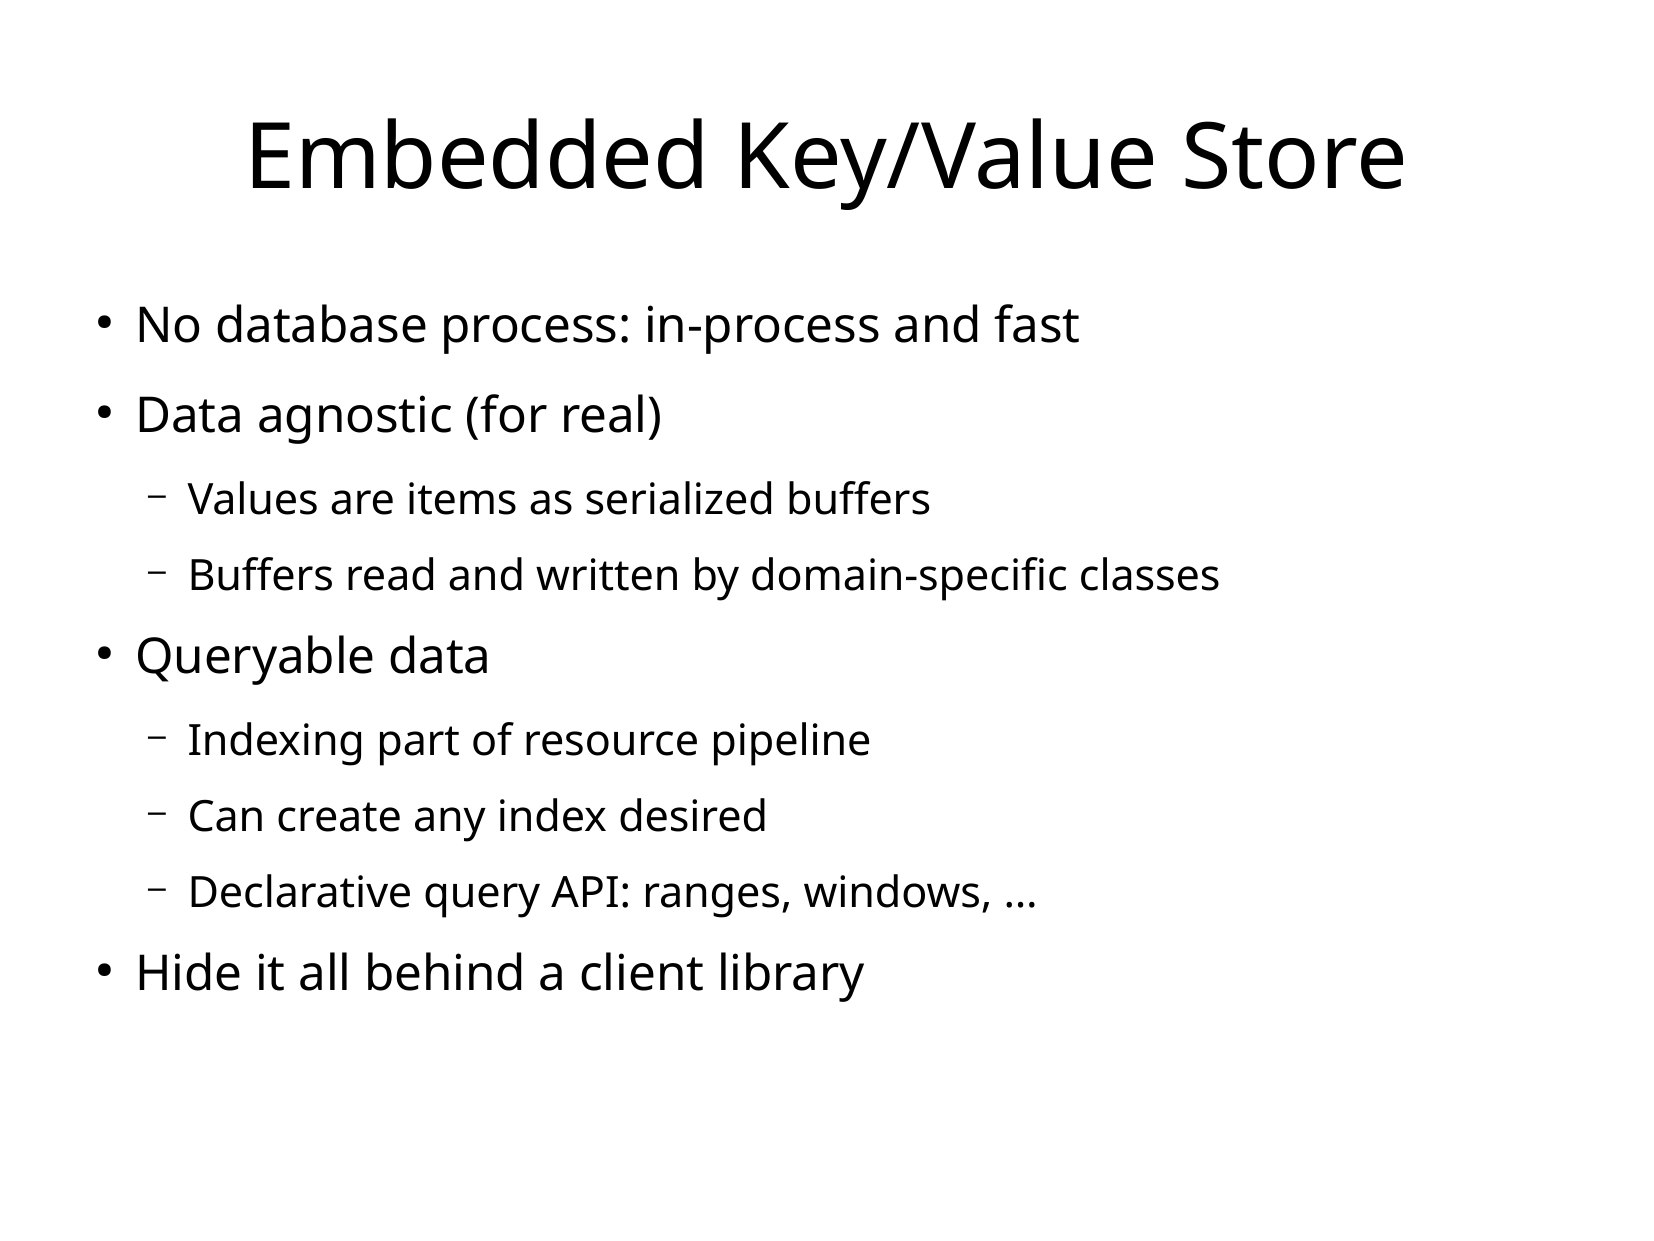

# Embedded Key/Value Store
No database process: in-process and fast
Data agnostic (for real)
Values are items as serialized buffers
Buffers read and written by domain-specific classes
Queryable data
Indexing part of resource pipeline
Can create any index desired
Declarative query API: ranges, windows, …
Hide it all behind a client library